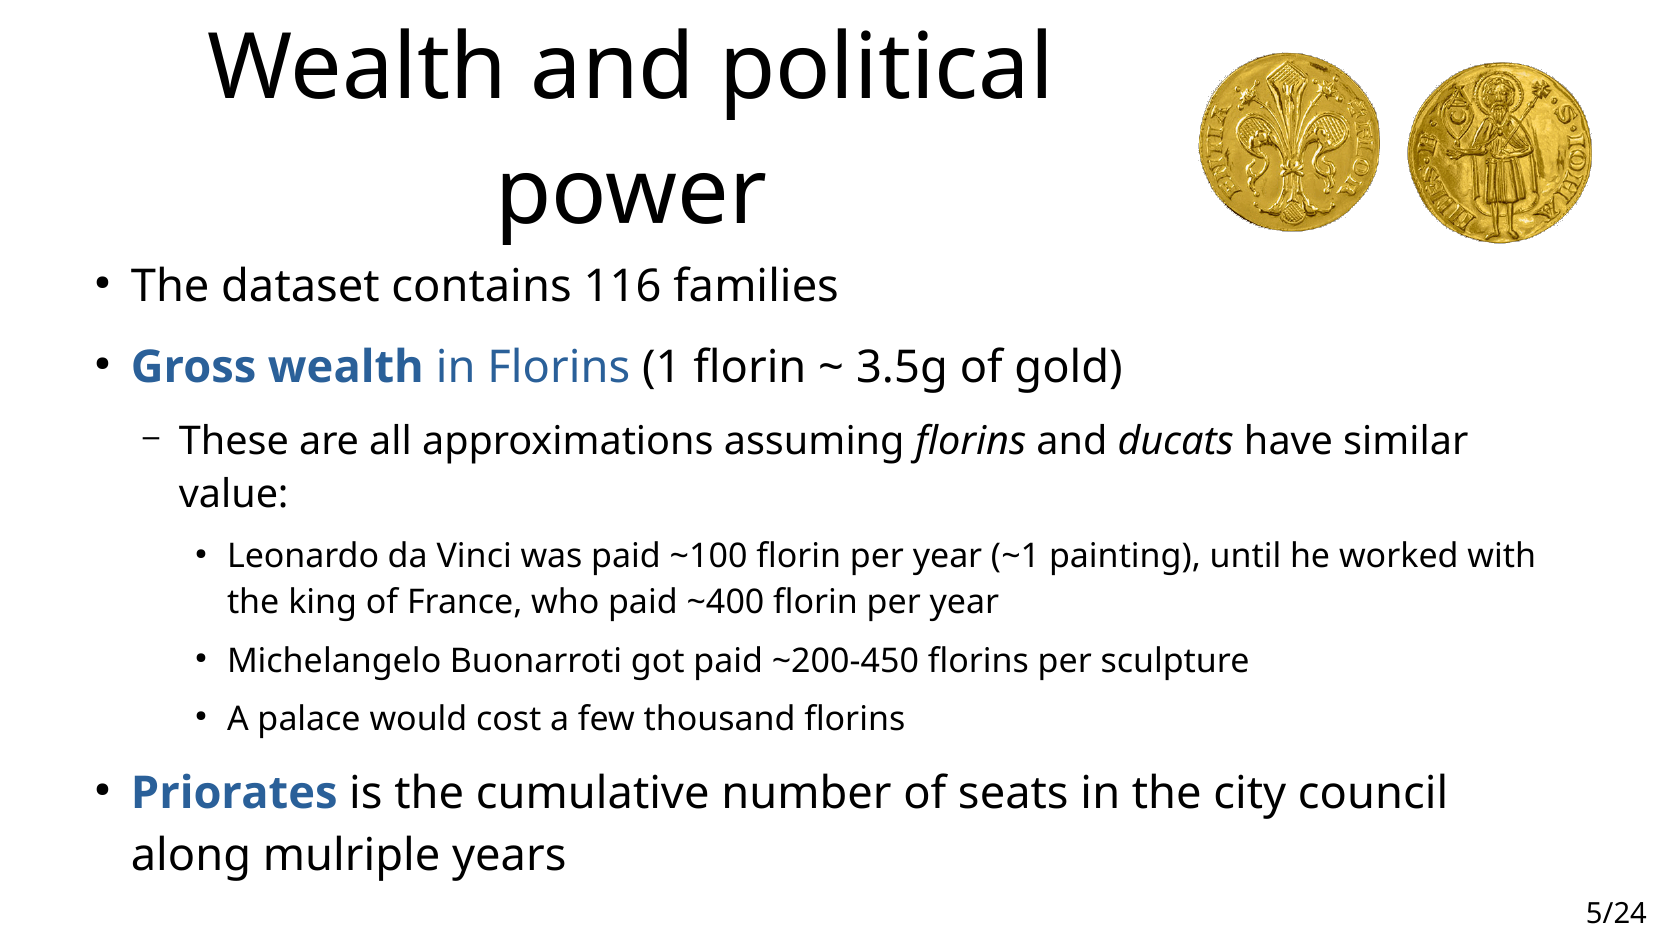

# Wealth and political power
The dataset contains 116 families
Gross wealth in Florins (1 florin ~ 3.5g of gold)
These are all approximations assuming florins and ducats have similar value:
Leonardo da Vinci was paid ~100 florin per year (~1 painting), until he worked with the king of France, who paid ~400 florin per year
Michelangelo Buonarroti got paid ~200-450 florins per sculpture
A palace would cost a few thousand florins
Priorates is the cumulative number of seats in the city council along mulriple years
5